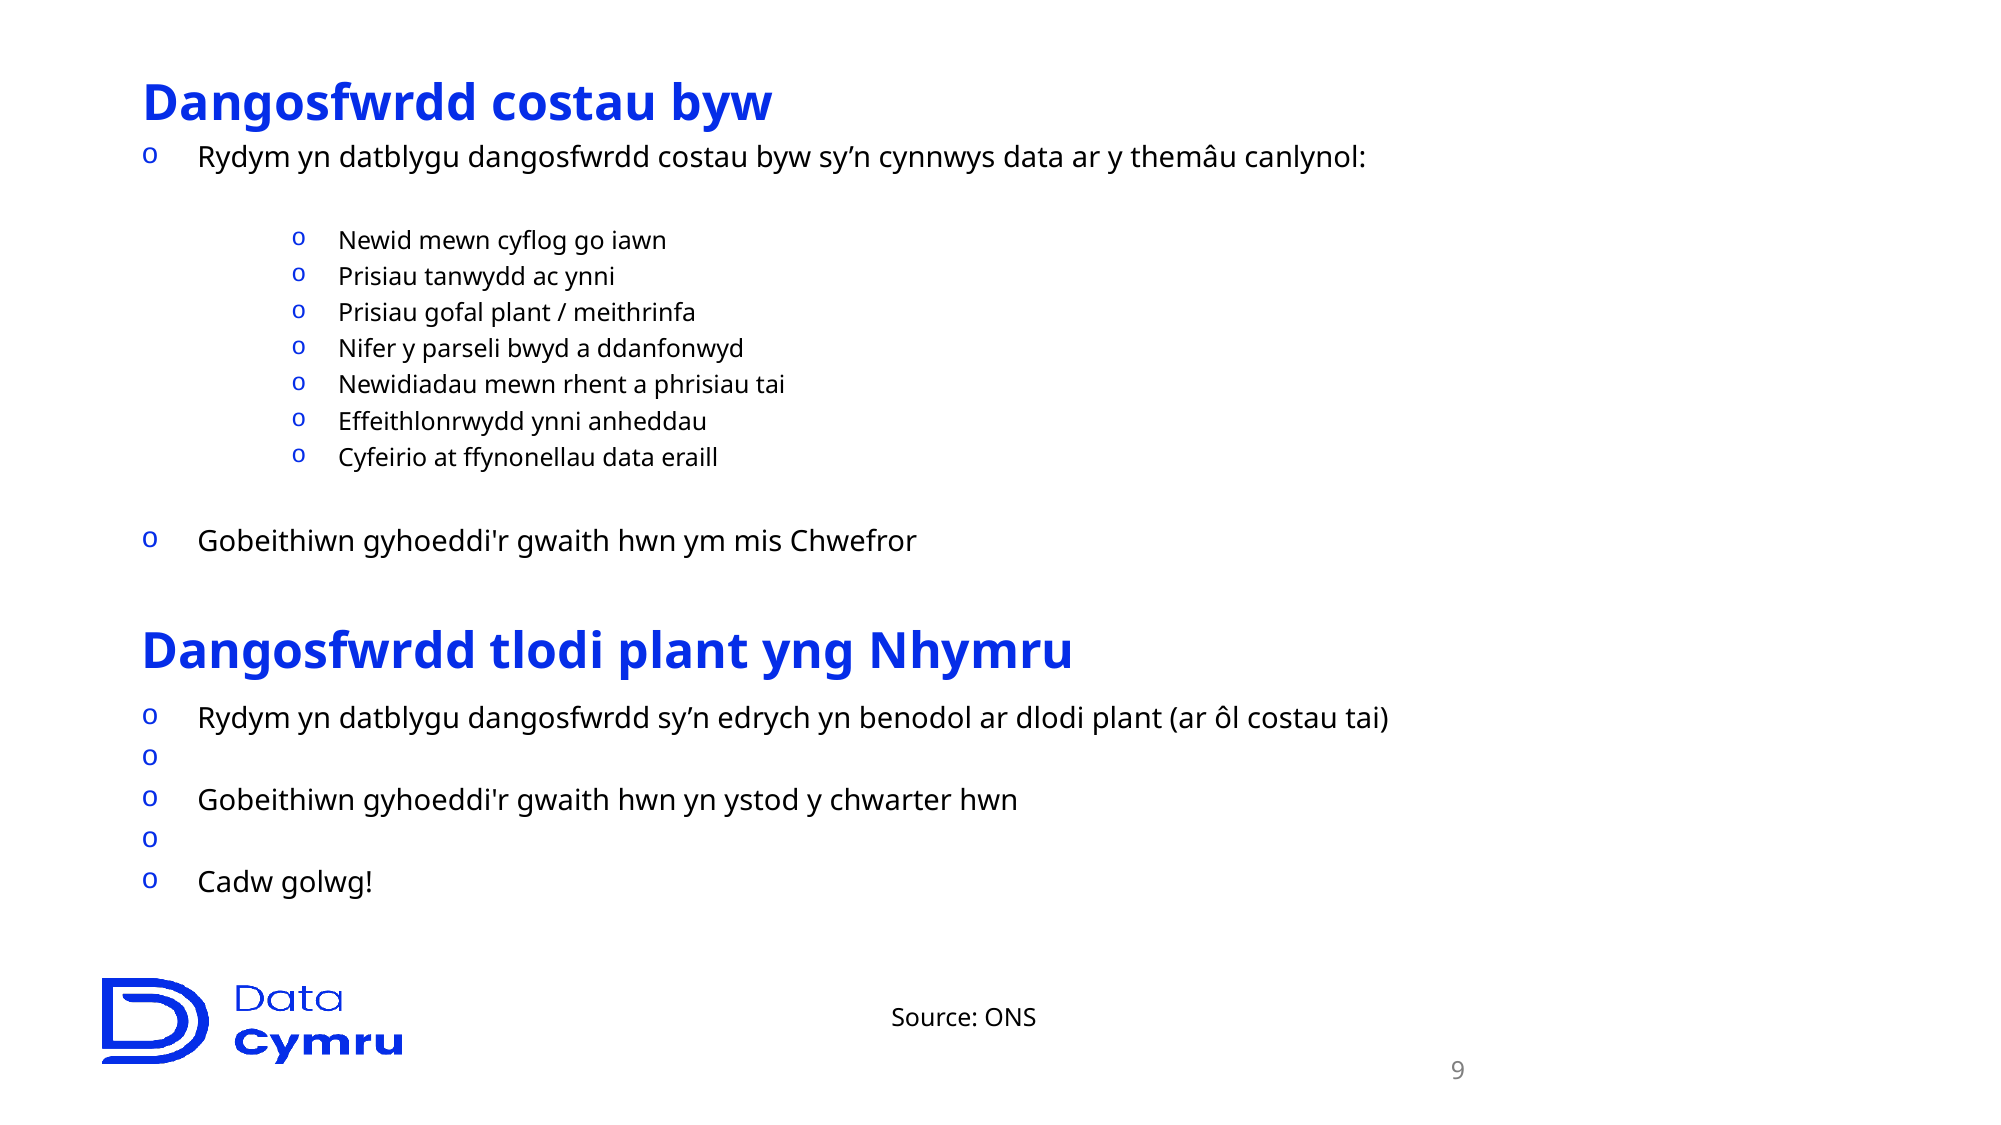

# Dangosfwrdd costau byw
Rydym yn datblygu dangosfwrdd costau byw sy’n cynnwys data ar y themâu canlynol:
Newid mewn cyflog go iawn
Prisiau tanwydd ac ynni
Prisiau gofal plant / meithrinfa
Nifer y parseli bwyd a ddanfonwyd
Newidiadau mewn rhent a phrisiau tai
Effeithlonrwydd ynni anheddau
Cyfeirio at ffynonellau data eraill
Gobeithiwn gyhoeddi'r gwaith hwn ym mis Chwefror
Rydym yn datblygu dangosfwrdd sy’n edrych yn benodol ar dlodi plant (ar ôl costau tai)
Gobeithiwn gyhoeddi'r gwaith hwn yn ystod y chwarter hwn
Cadw golwg!
										Source: ONS
Dangosfwrdd tlodi plant yng Nhymru